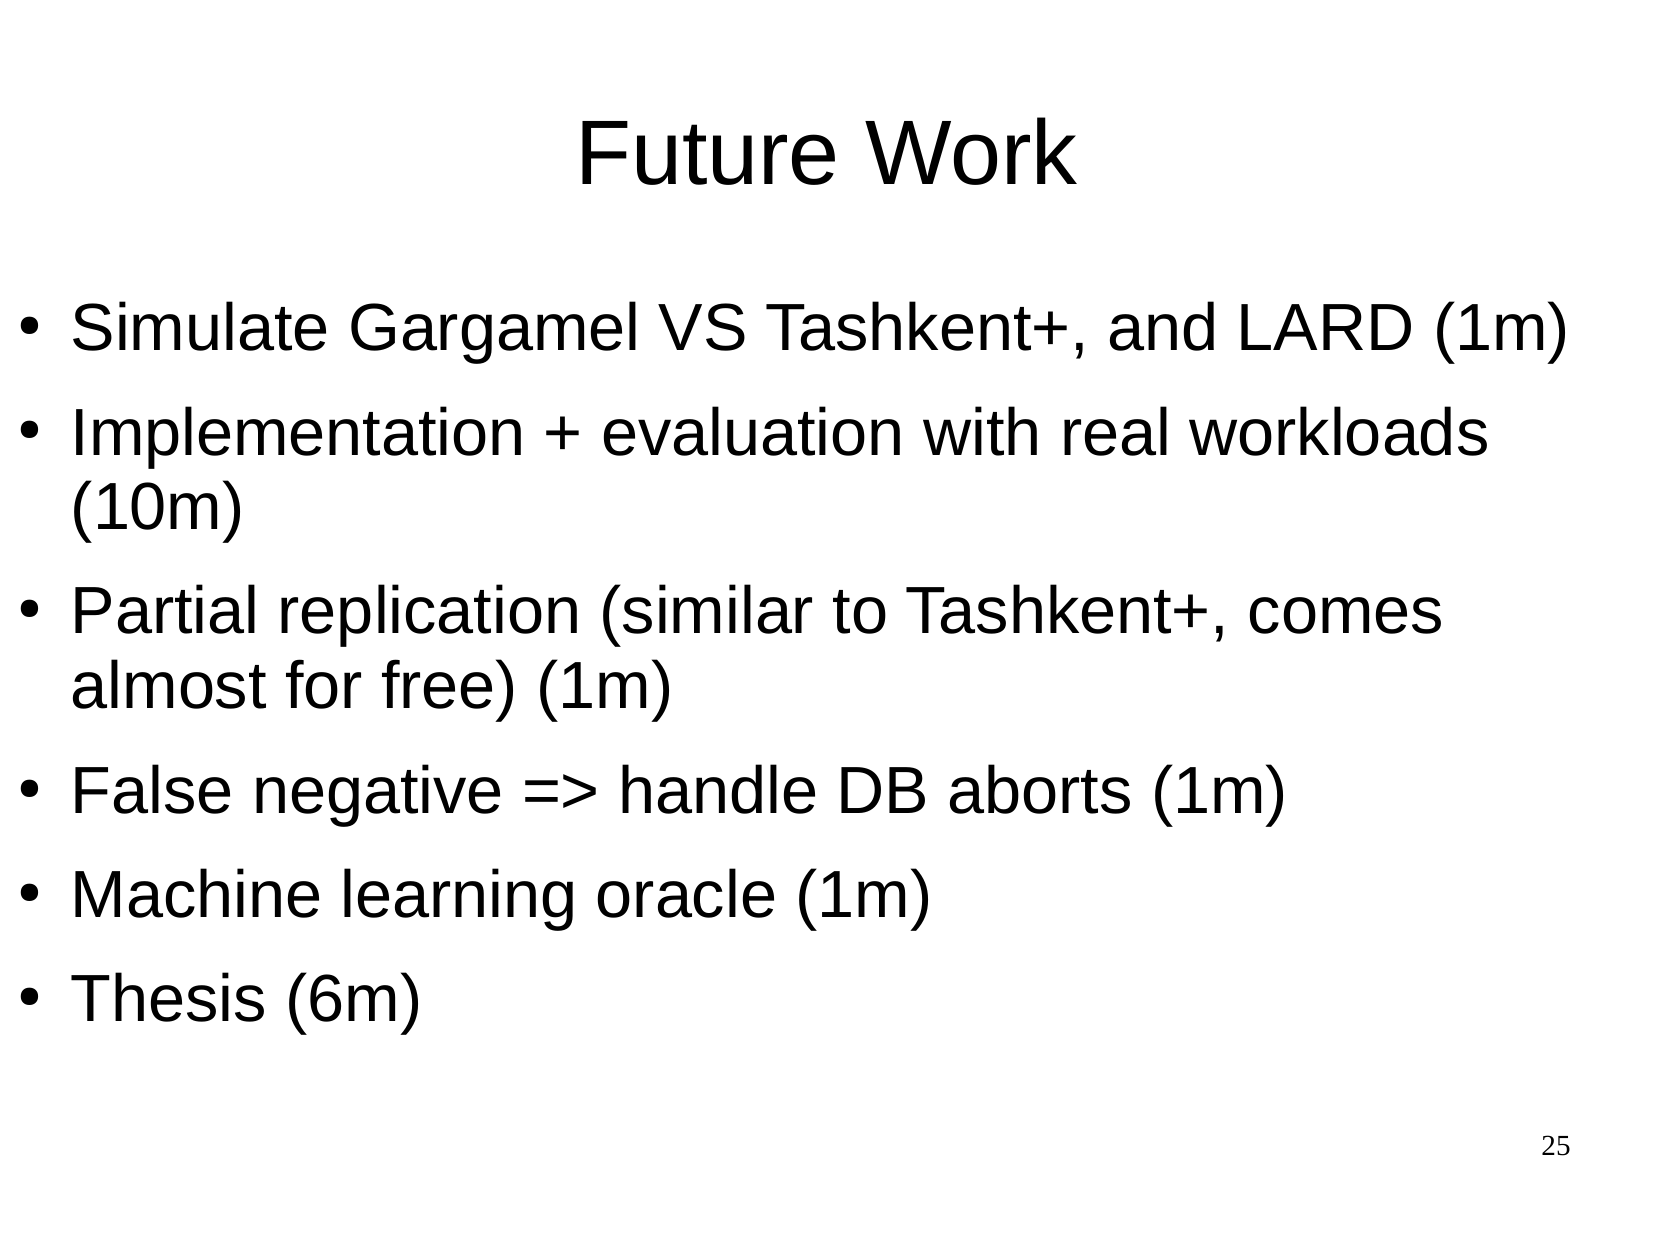

# Future Work
Simulate Gargamel VS Tashkent+, and LARD (1m)
Implementation + evaluation with real workloads (10m)
Partial replication (similar to Tashkent+, comes almost for free) (1m)
False negative => handle DB aborts (1m)
Machine learning oracle (1m)
Thesis (6m)
25